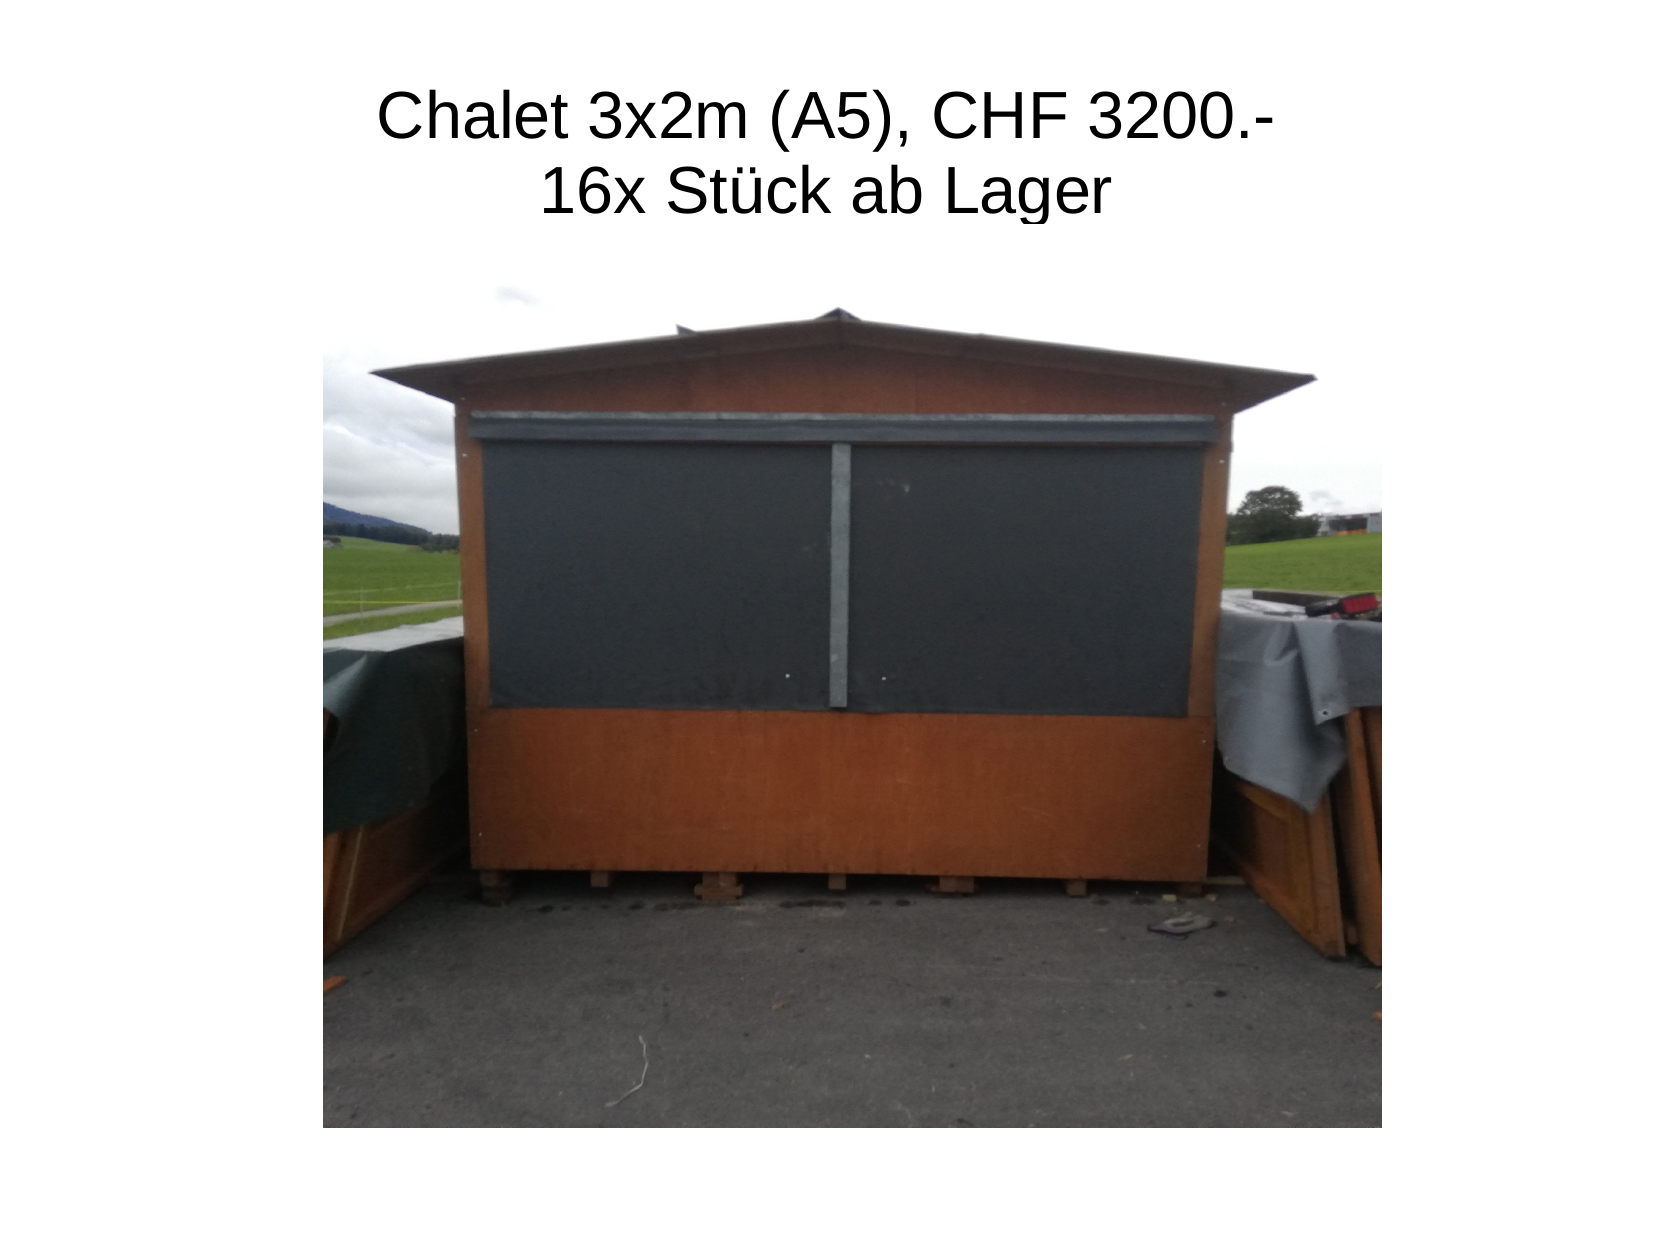

# Chalet 3x2m (A5), CHF 3200.- 16x Stück ab Lager